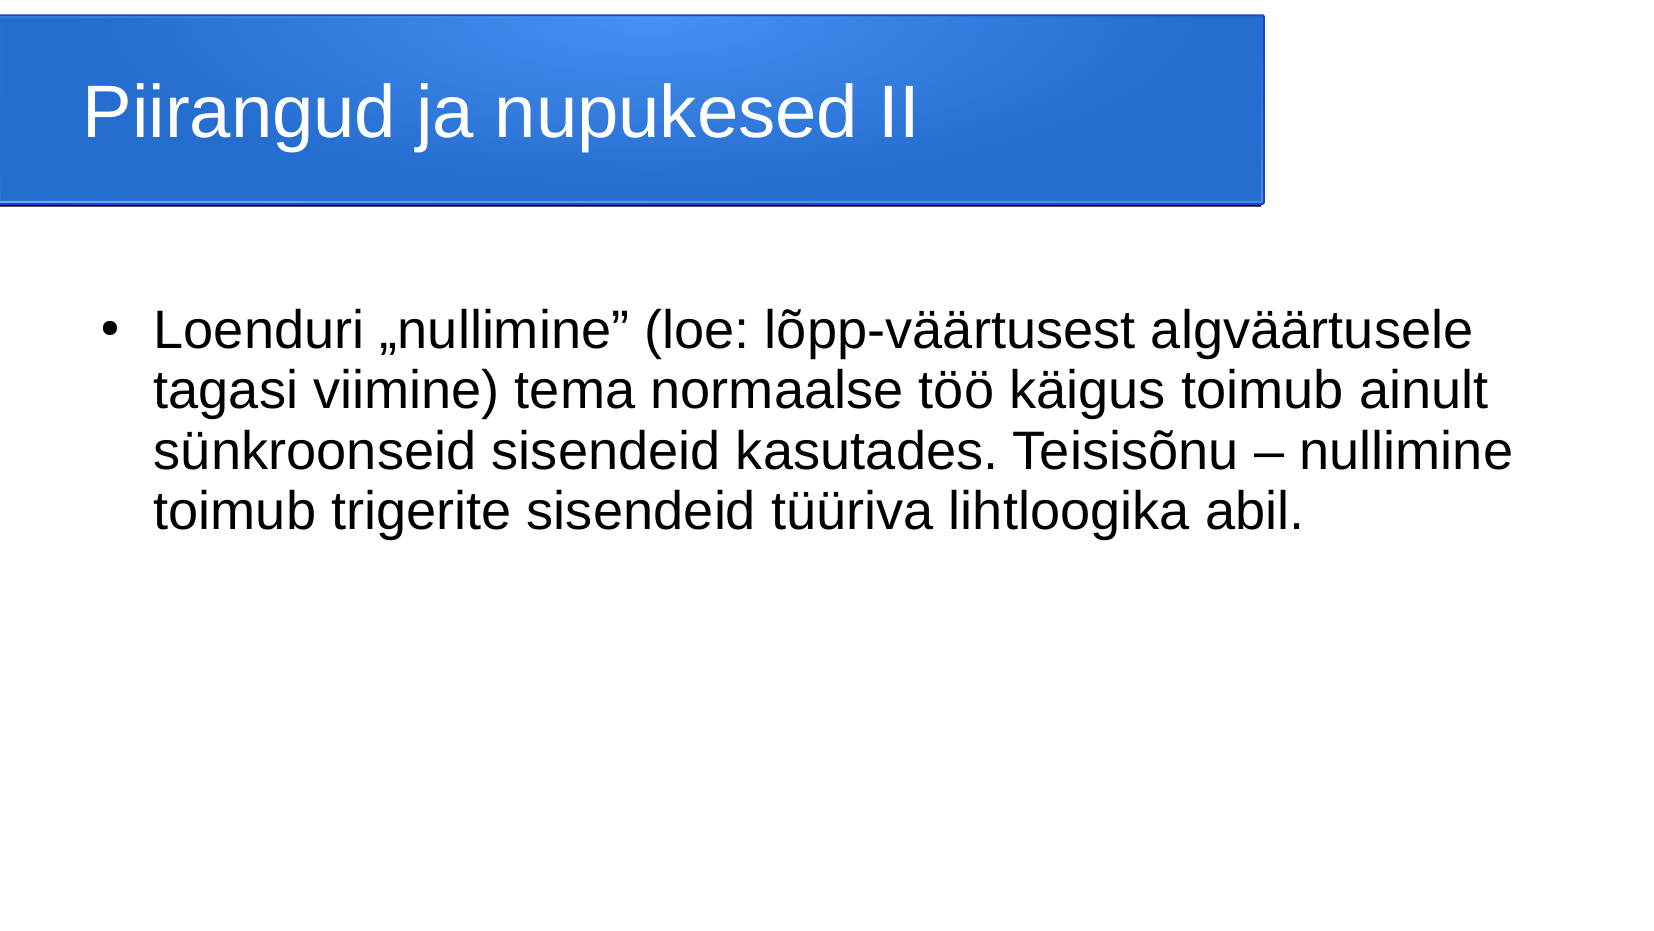

# Piirangud ja nupukesed II
Loenduri „nullimine” (loe: lõpp-väärtusest algväärtusele tagasi viimine) tema normaalse töö käigus toimub ainult sünkroonseid sisendeid kasutades. Teisisõnu – nullimine toimub trigerite sisendeid tüüriva lihtloogika abil.